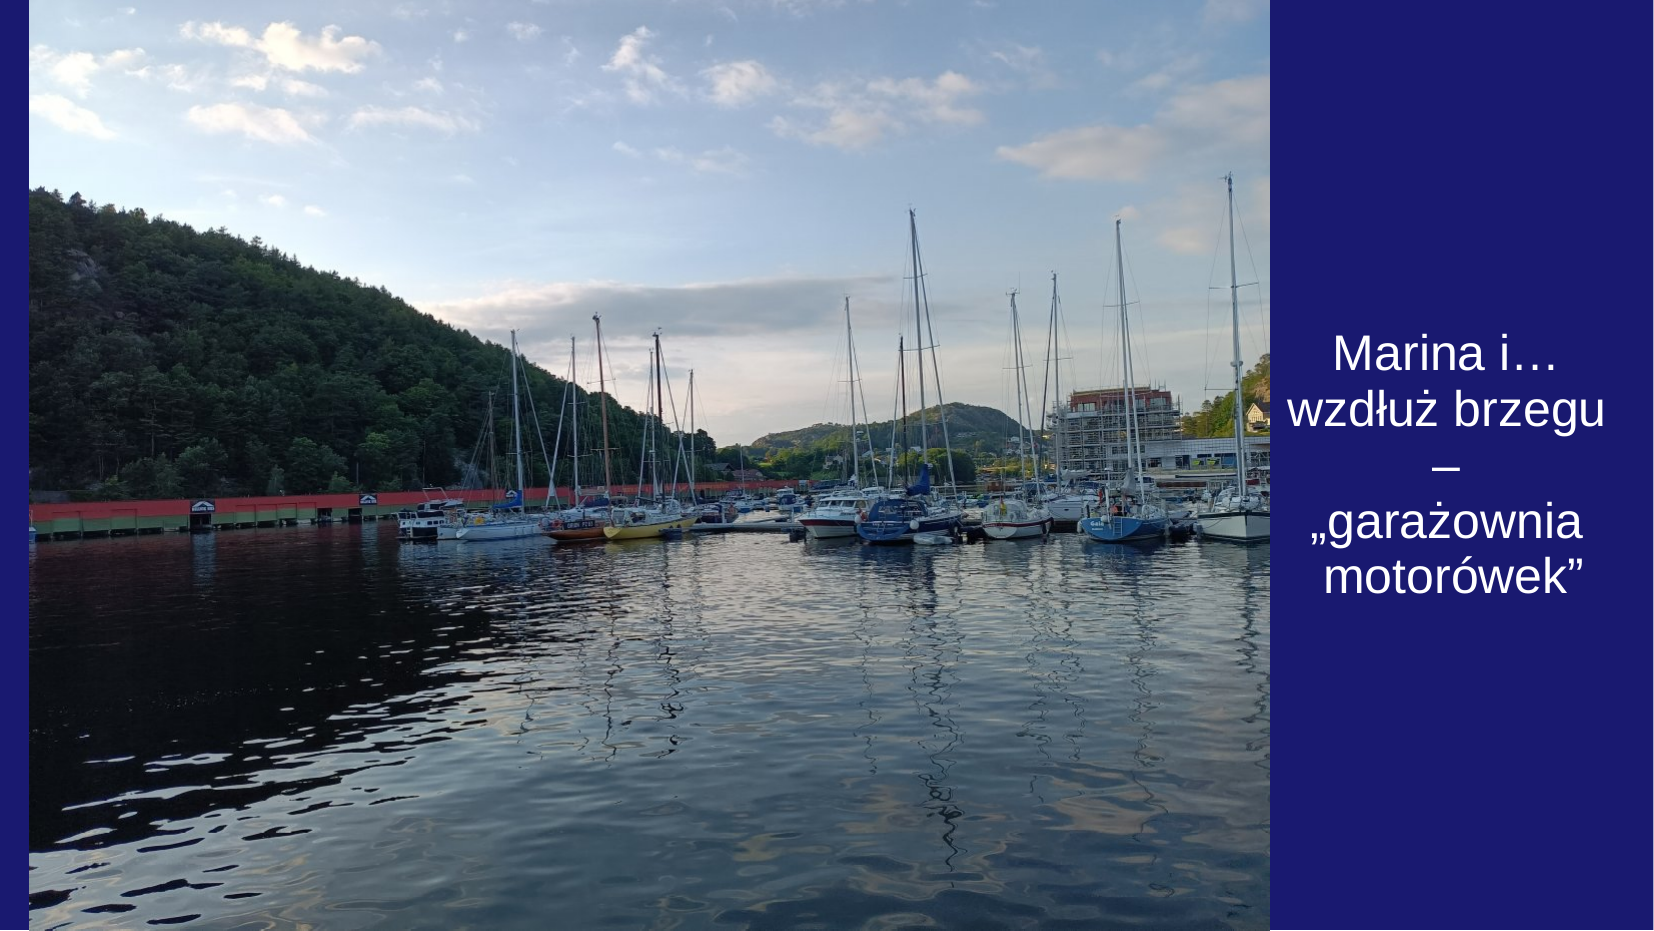

#
Marina i…
wzdłuż brzegu
–
„garażownia
 motorówek”